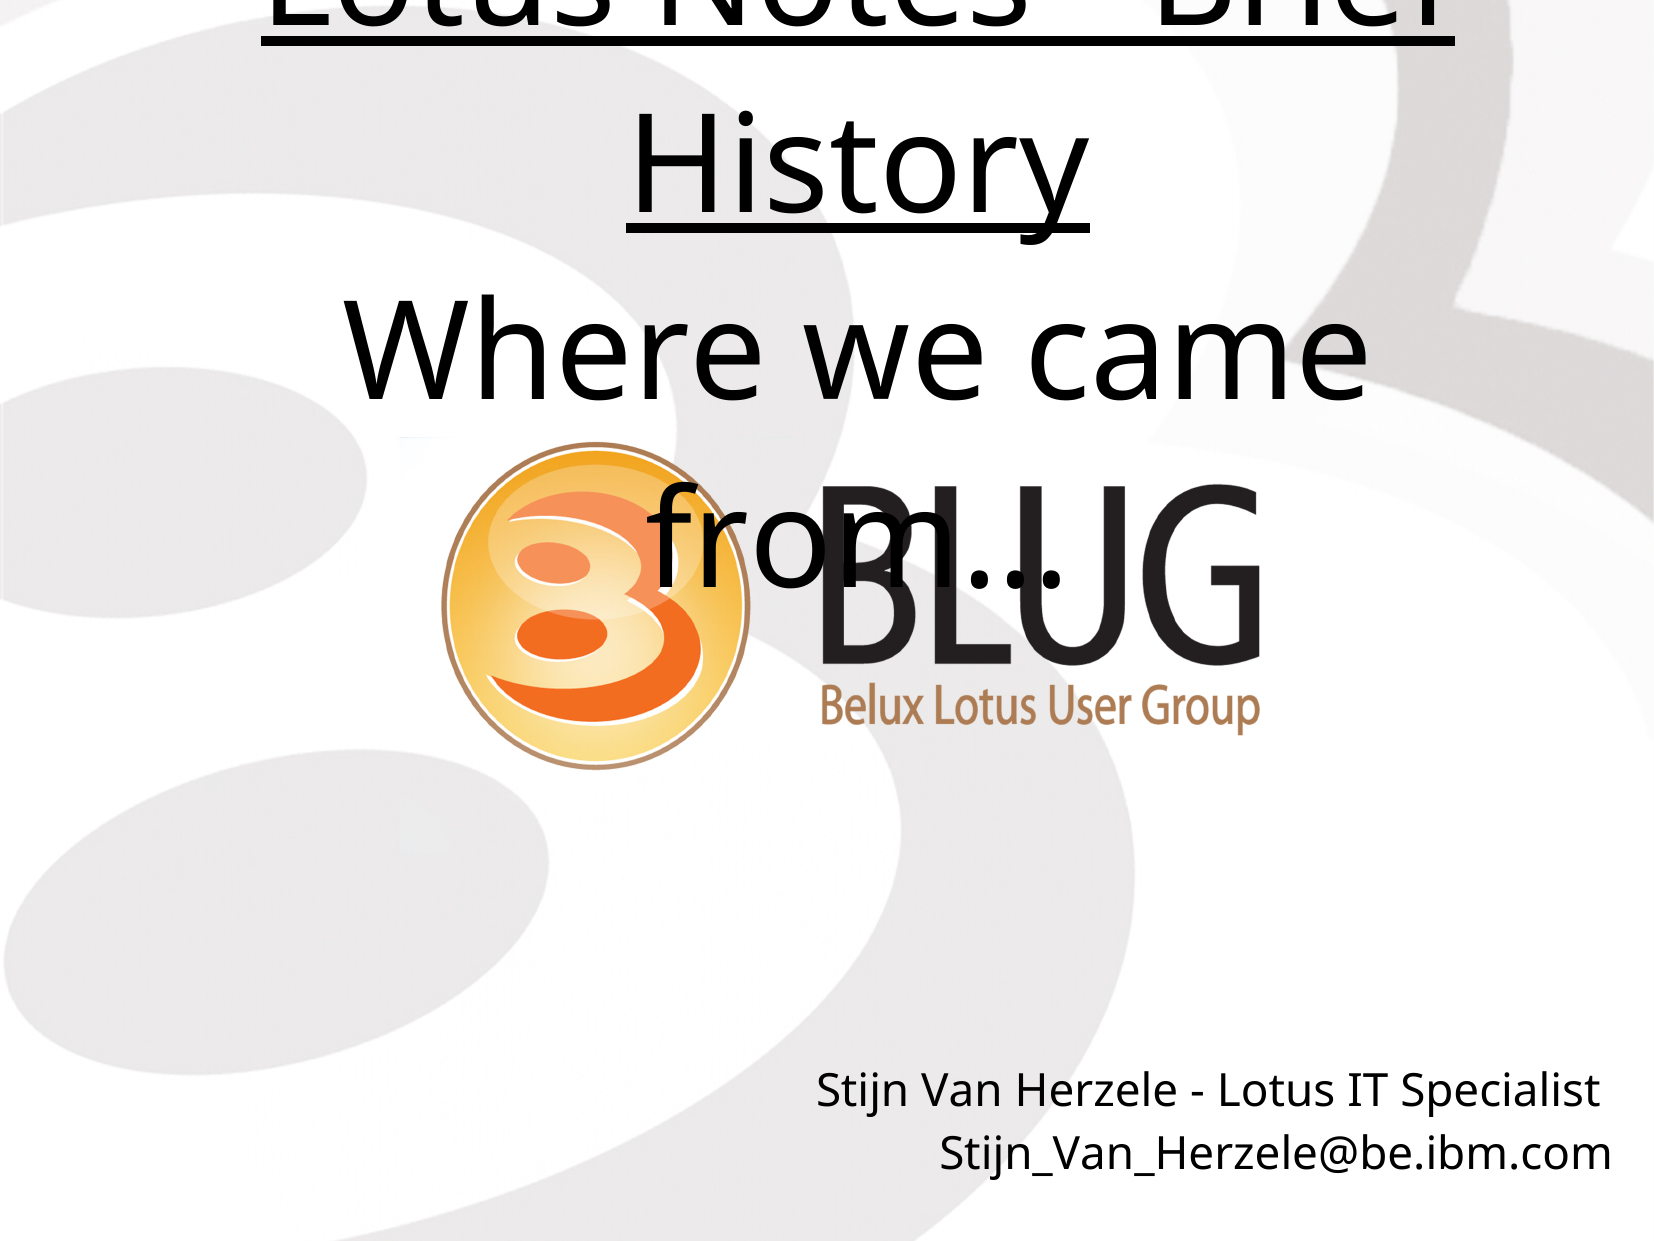

# Lotus Notes - Brief History Where we came from…
Stijn Van Herzele - Lotus IT Specialist
Stijn_Van_Herzele@be.ibm.com